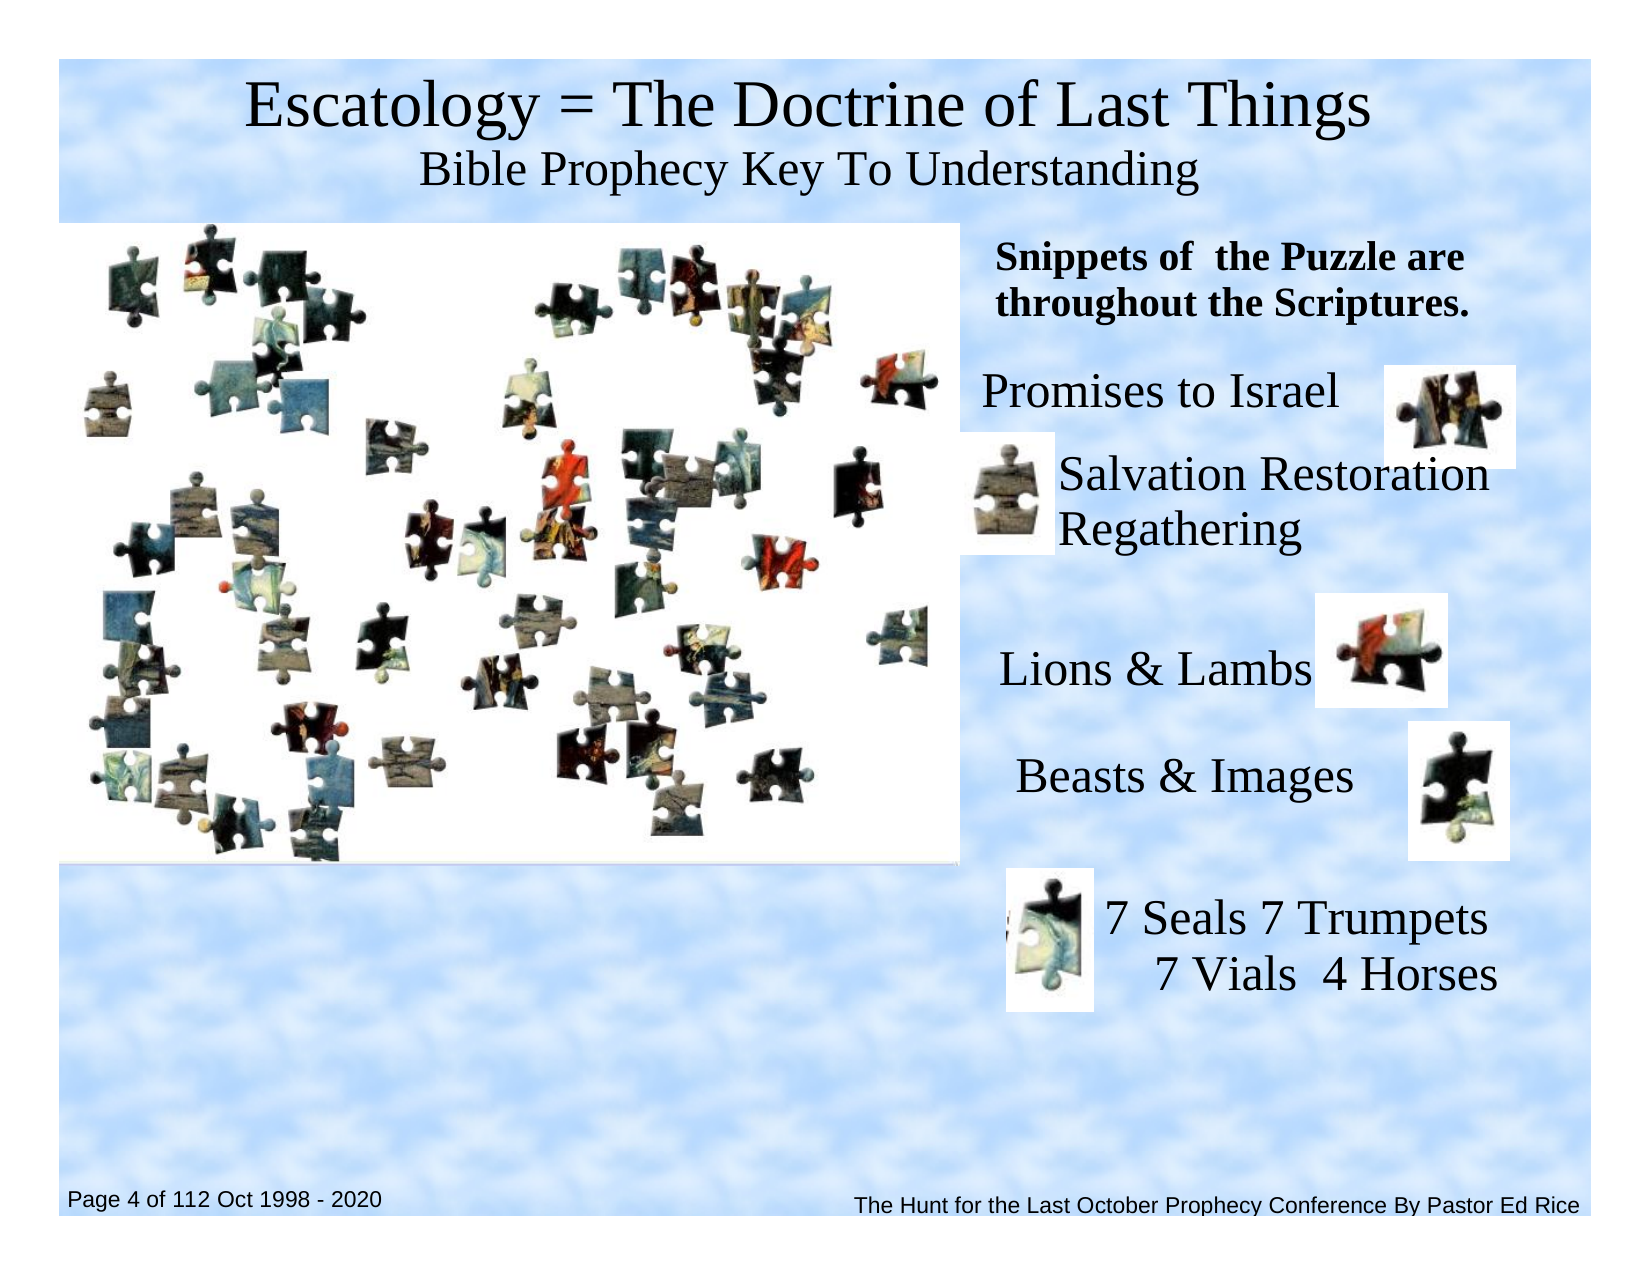

# Escatology = The Doctrine of Last Things Bible Prophecy Key To Understanding
Snippets of the Puzzle are throughout the Scriptures.
Promises to Israel
Salvation Restoration Regathering
Lions & Lambs
Beasts & Images
7 Seals 7 Trumpets
 7 Vials 4 Horses